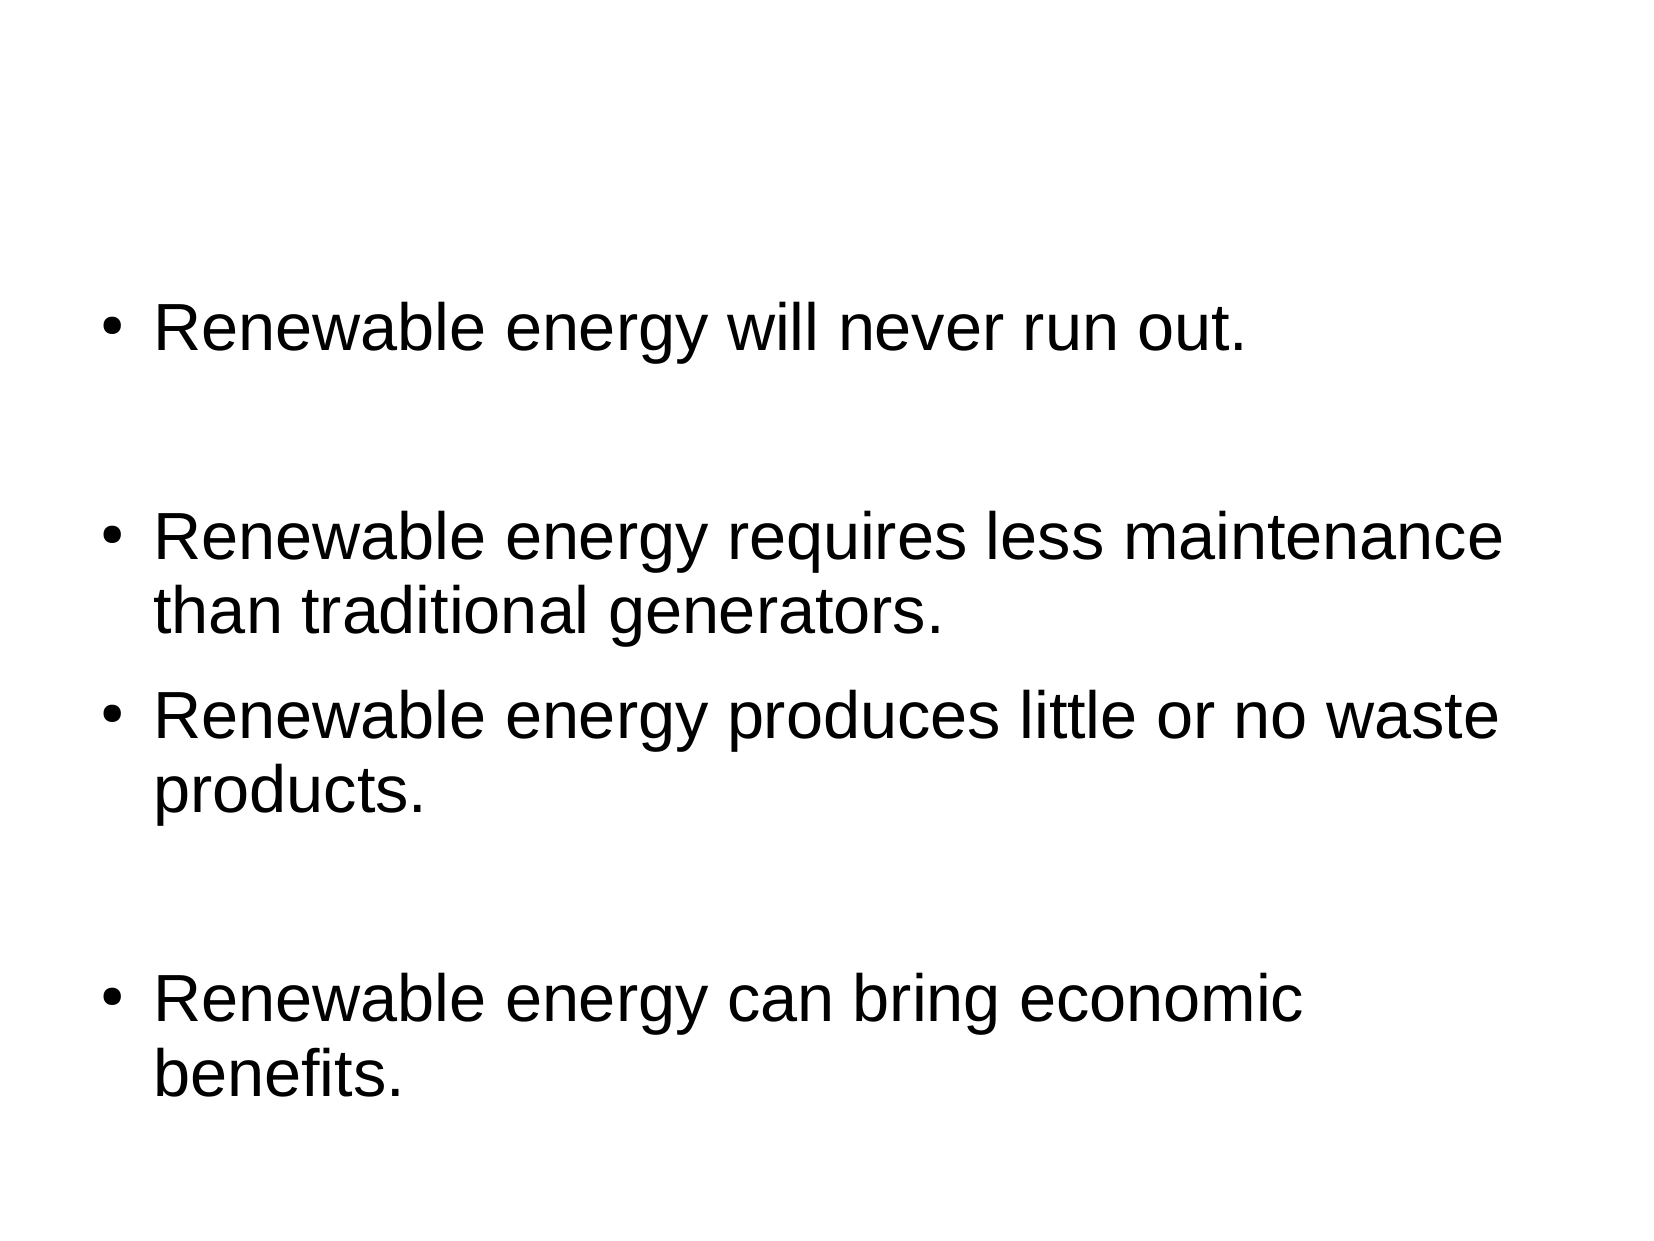

#
Renewable energy will never run out.
Renewable energy requires less maintenance than traditional generators.
Renewable energy produces little or no waste products.
Renewable energy can bring economic benefits.
can also bring economic benefits